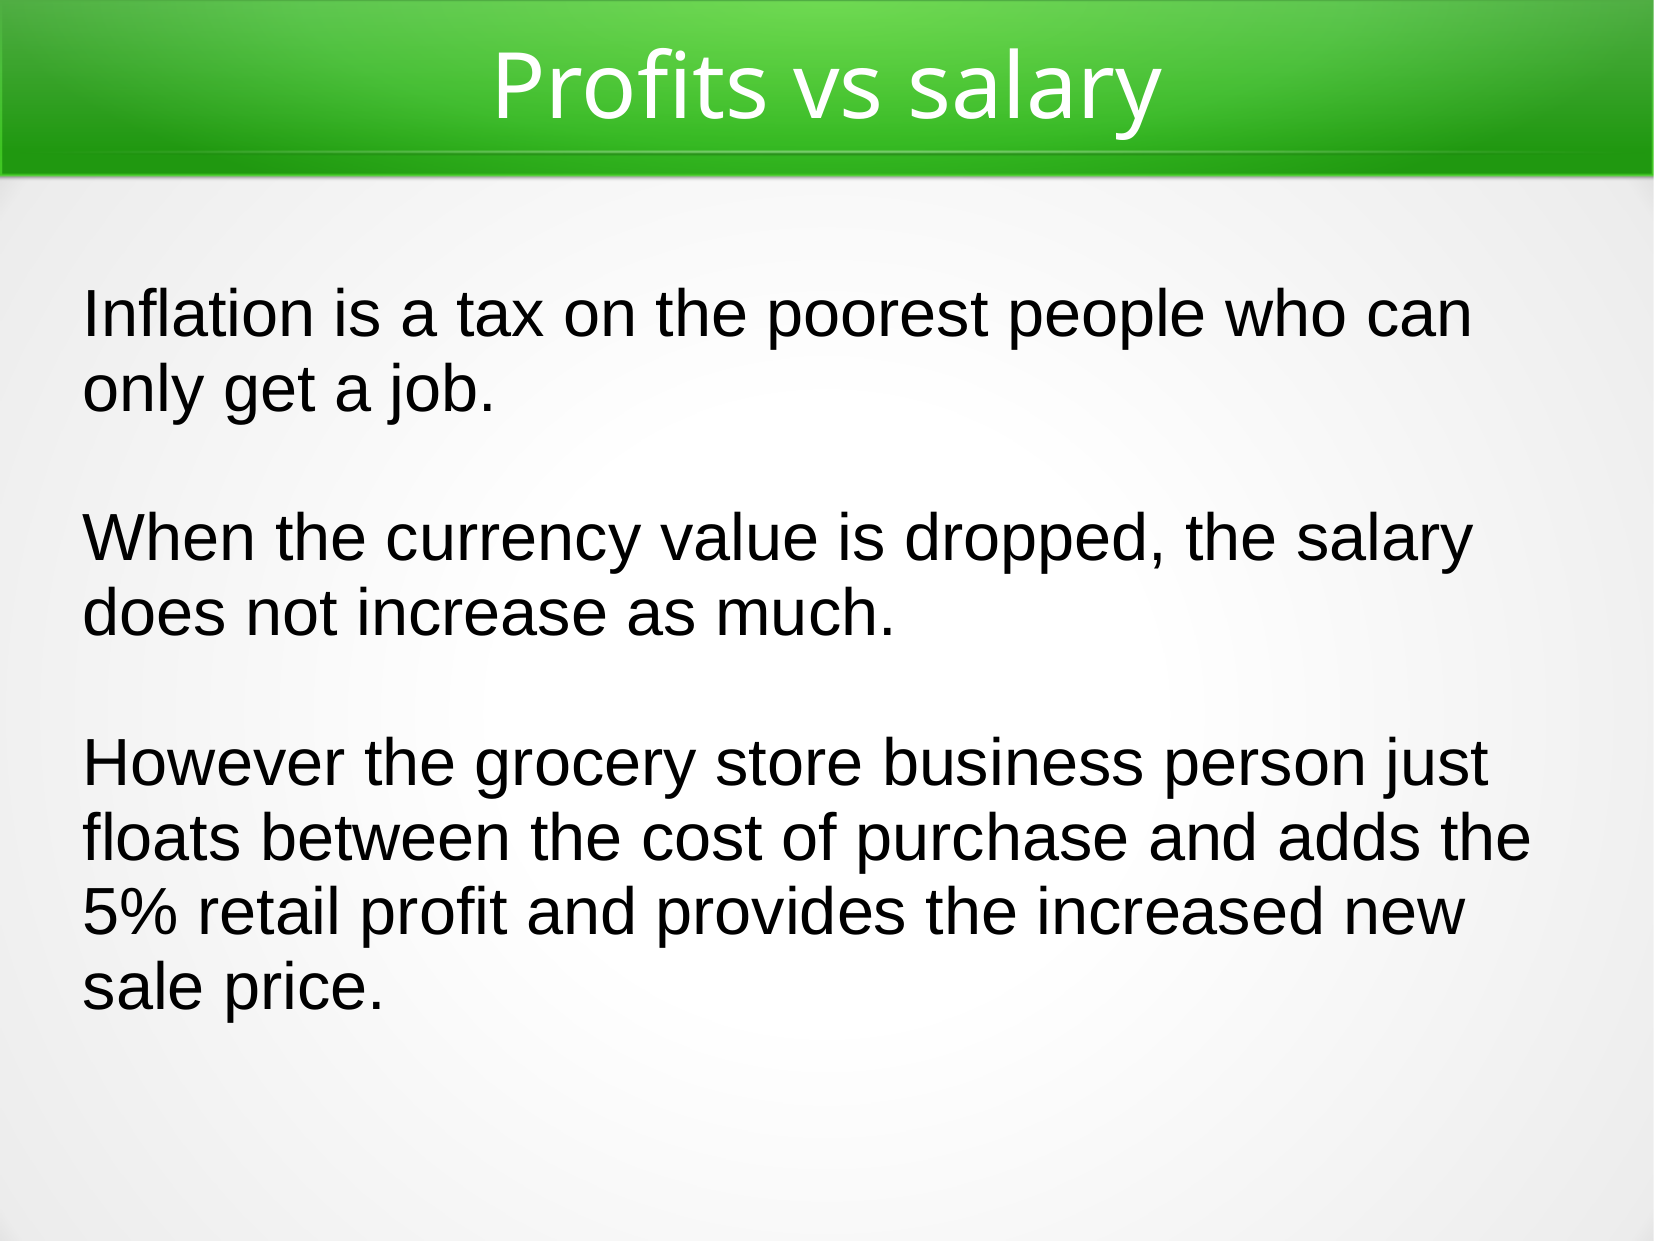

# Profits vs salary
Inflation is a tax on the poorest people who can only get a job.
When the currency value is dropped, the salary does not increase as much.
However the grocery store business person just floats between the cost of purchase and adds the 5% retail profit and provides the increased new sale price.